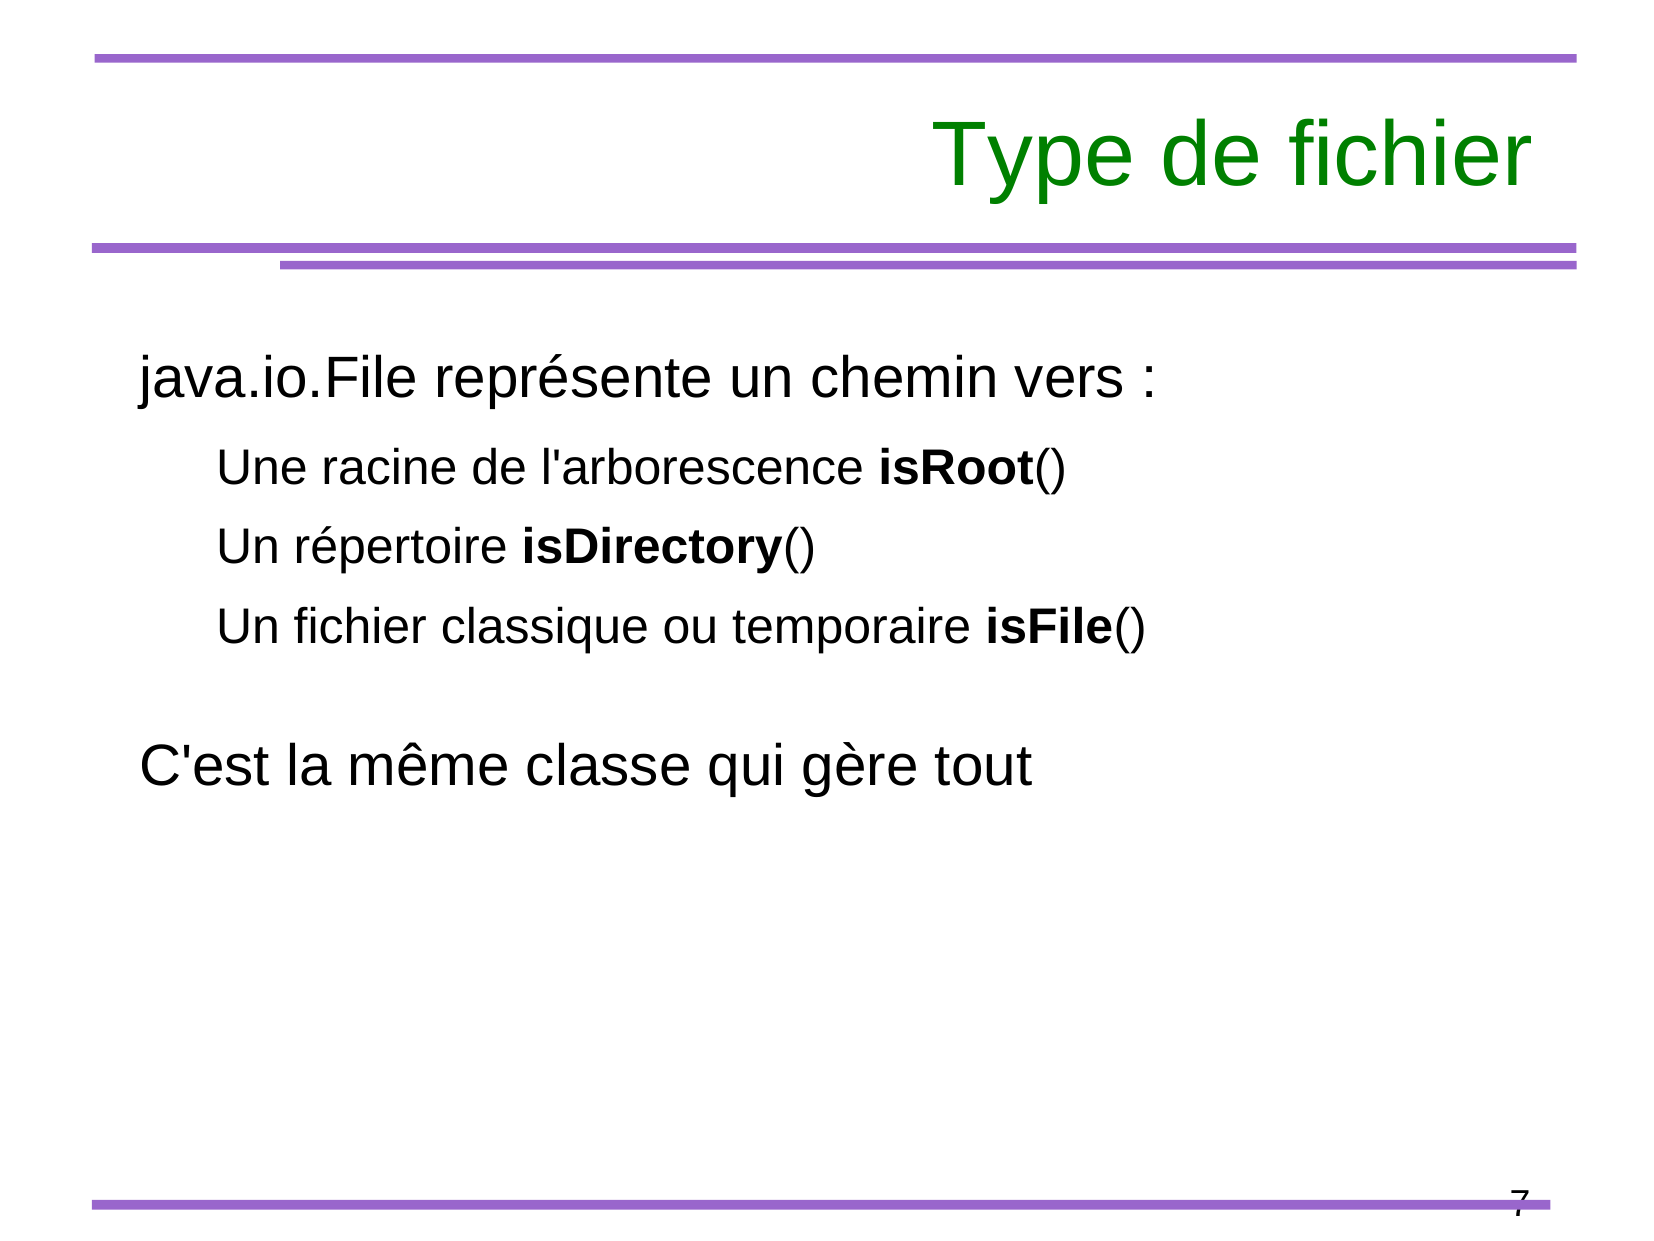

# Type de fichier
java.io.File représente un chemin vers :
Une racine de l'arborescence isRoot()
Un répertoire isDirectory()
Un fichier classique ou temporaire isFile()
C'est la même classe qui gère tout